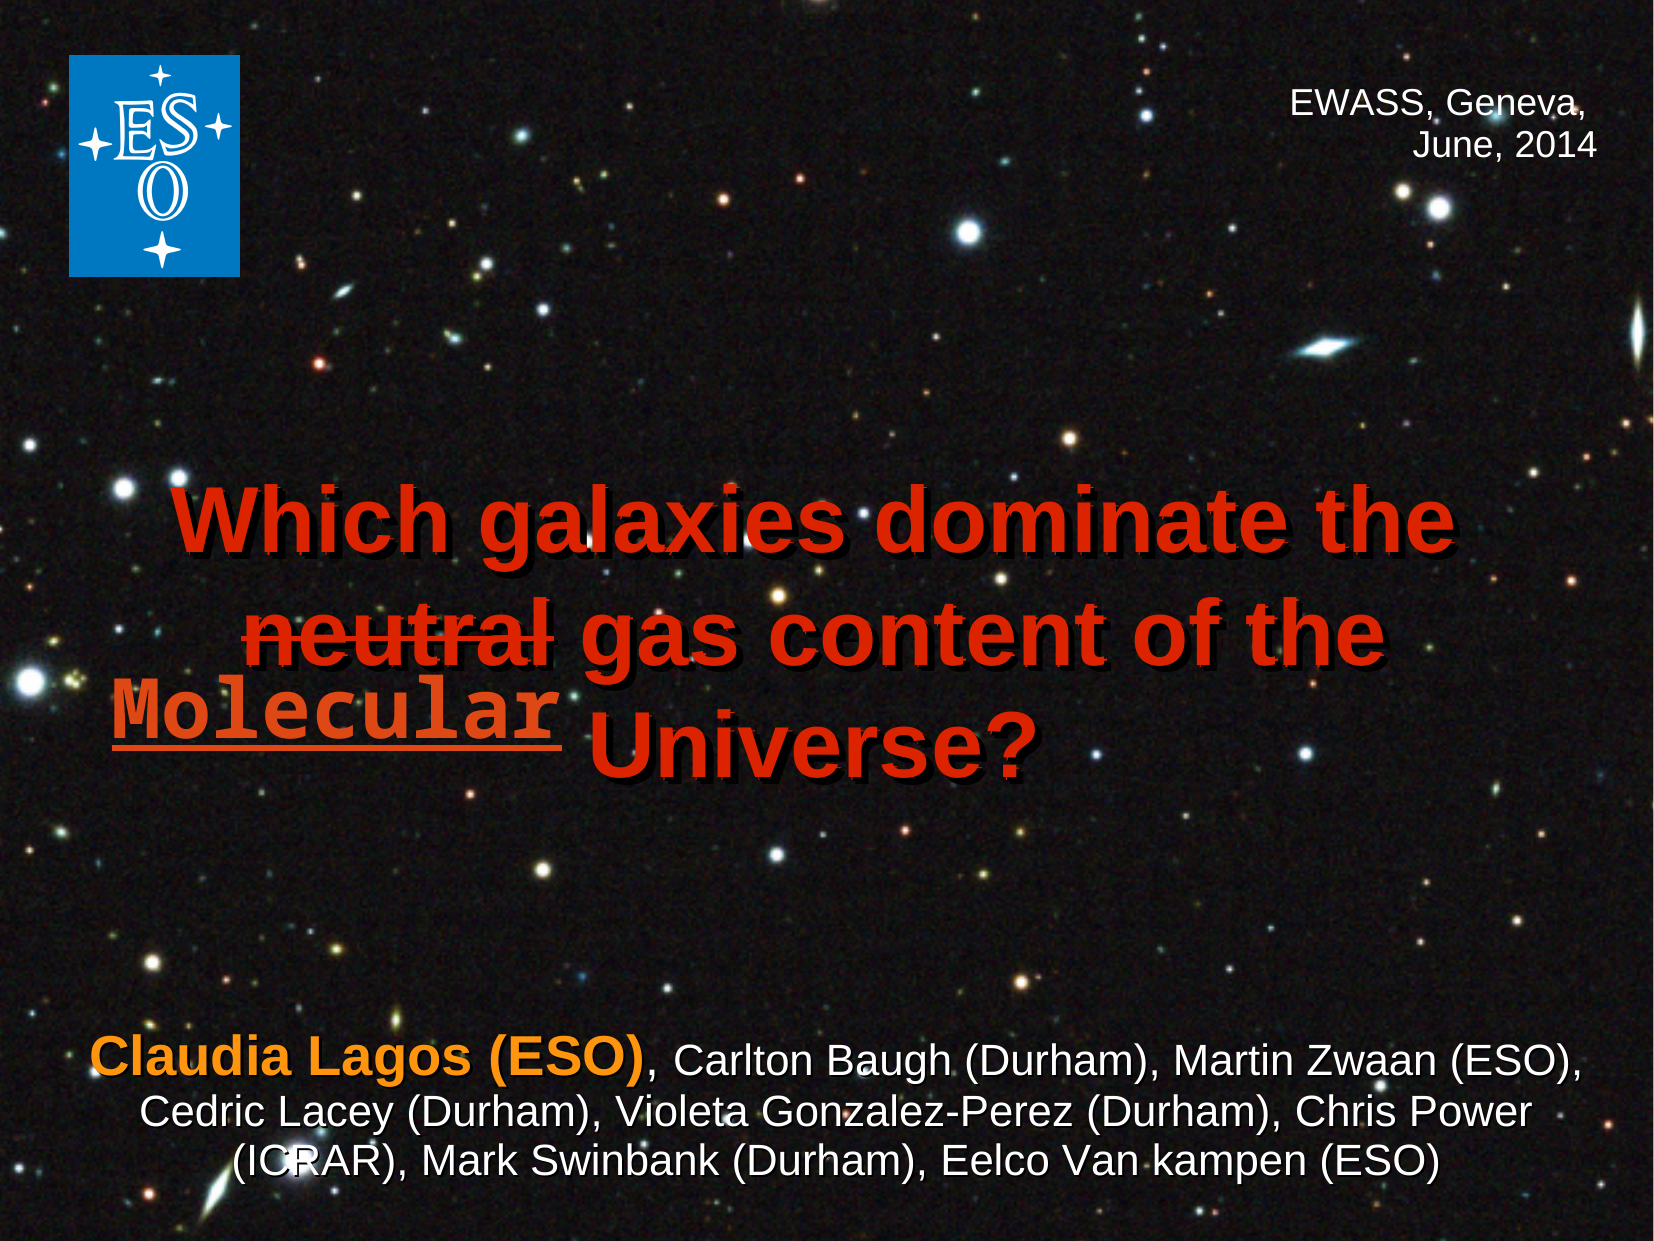

z
EWASS, Geneva,
June, 2014
Which galaxies dominate the neutral gas content of the Universe?
Which galaxies dominate the neutral gas content of the Universe?
Molecular
Claudia Lagos (ESO), Carlton Baugh (Durham), Martin Zwaan (ESO), Cedric Lacey (Durham), Violeta Gonzalez-Perez (Durham), Chris Power (ICRAR), Mark Swinbank (Durham), Eelco Van kampen (ESO)